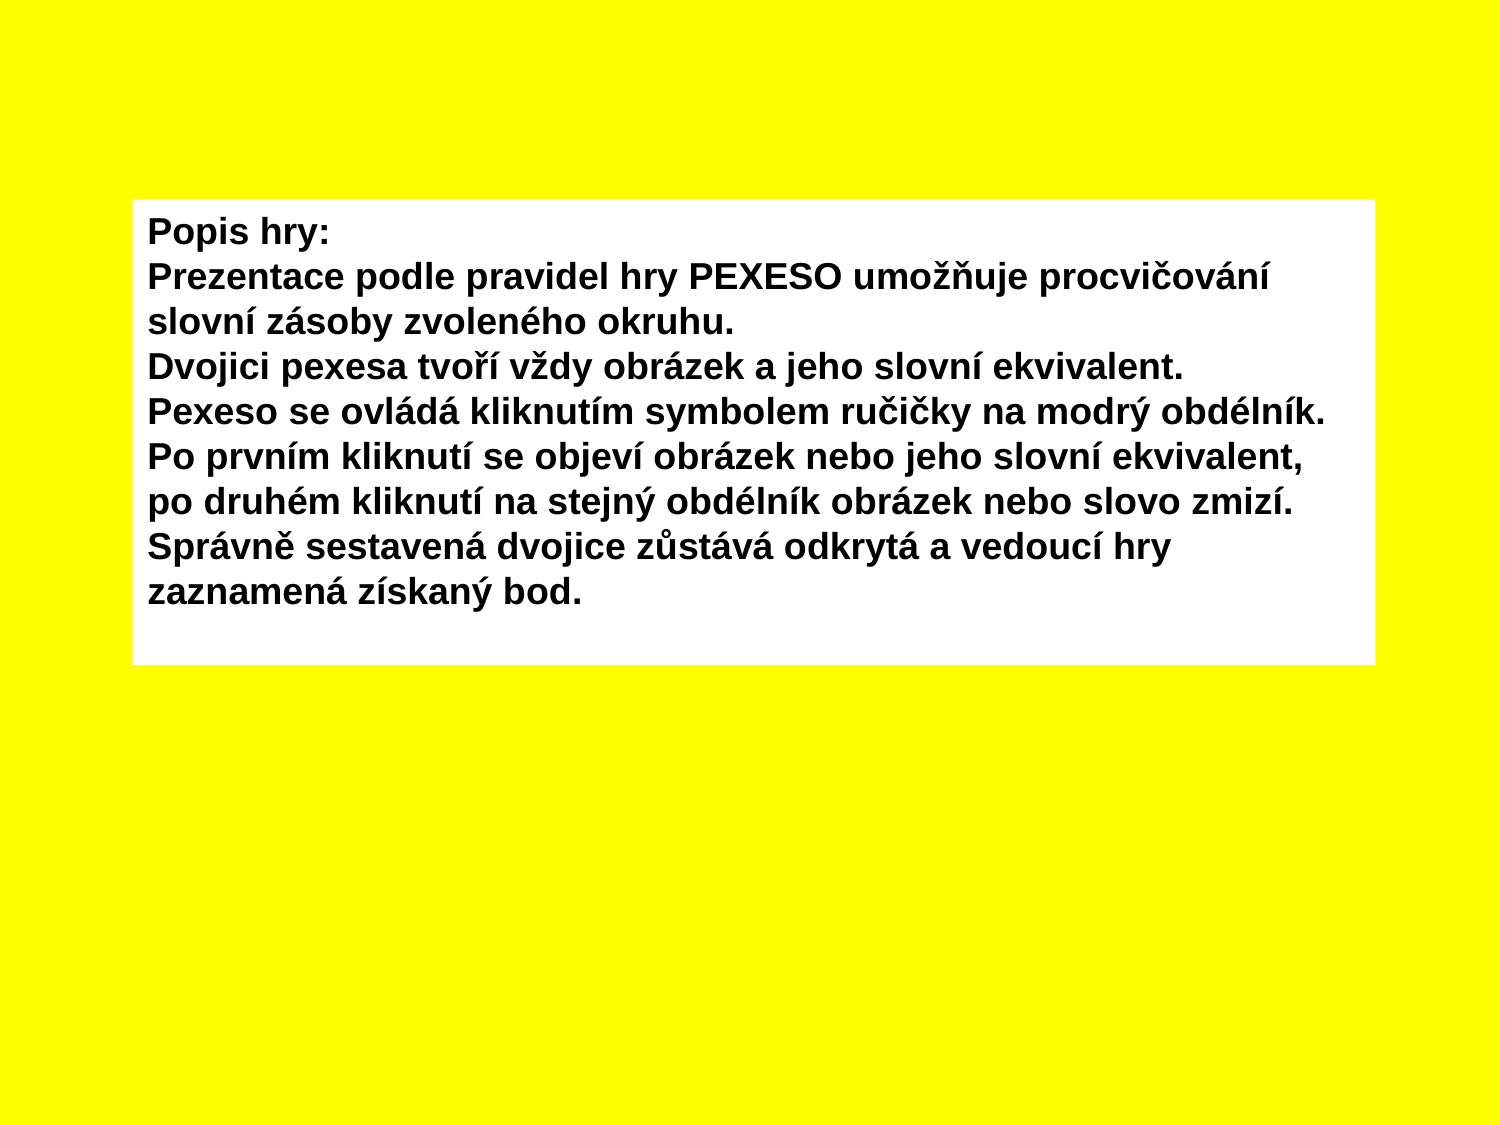

Popis hry:
Prezentace podle pravidel hry PEXESO umožňuje procvičování
slovní zásoby zvoleného okruhu.
Dvojici pexesa tvoří vždy obrázek a jeho slovní ekvivalent.
Pexeso se ovládá kliknutím symbolem ručičky na modrý obdélník.
Po prvním kliknutí se objeví obrázek nebo jeho slovní ekvivalent,
po druhém kliknutí na stejný obdélník obrázek nebo slovo zmizí.
Správně sestavená dvojice zůstává odkrytá a vedoucí hry zaznamená získaný bod.